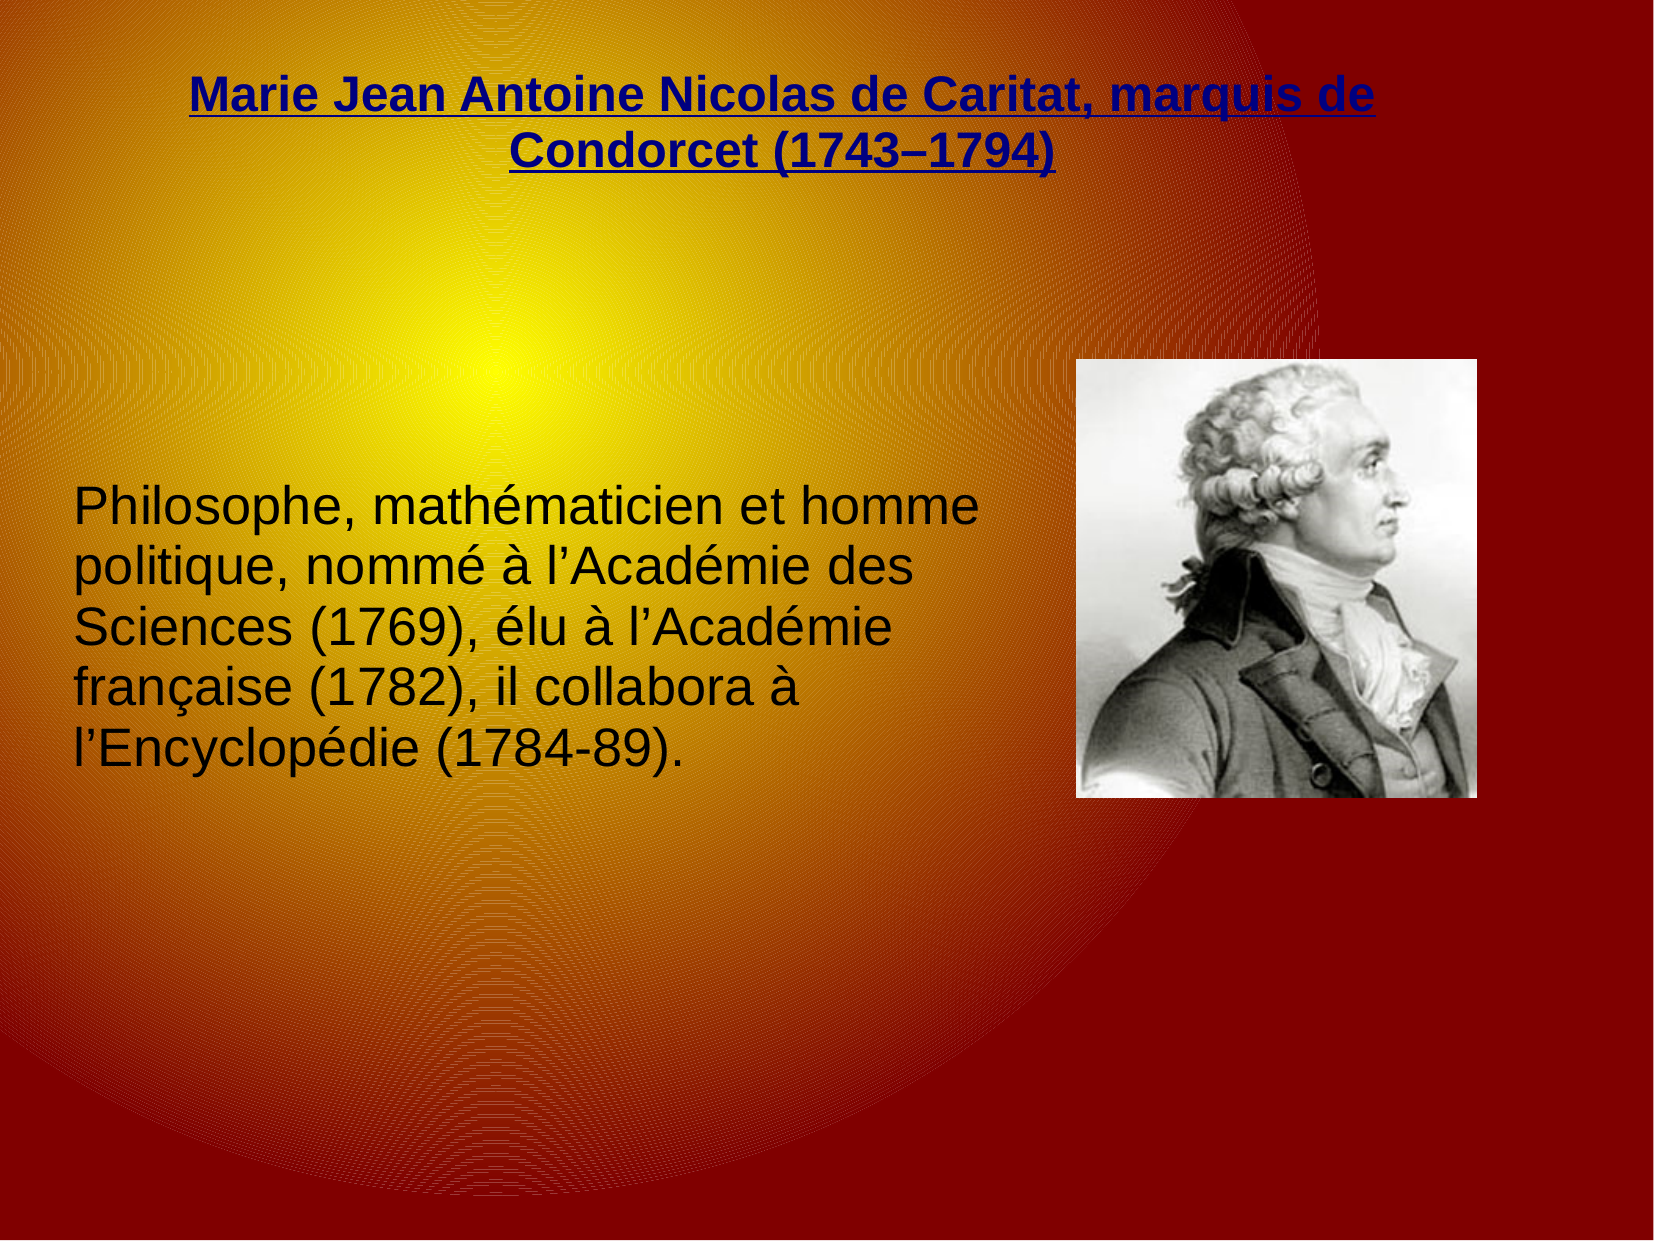

Marie Jean Antoine Nicolas de Caritat, marquis de Condorcet (1743–1794)
Philosophe, mathématicien et homme politique, nommé à l’Académie des Sciences (1769), élu à l’Académie française (1782), il collabora à l’Encyclopédie (1784-89).